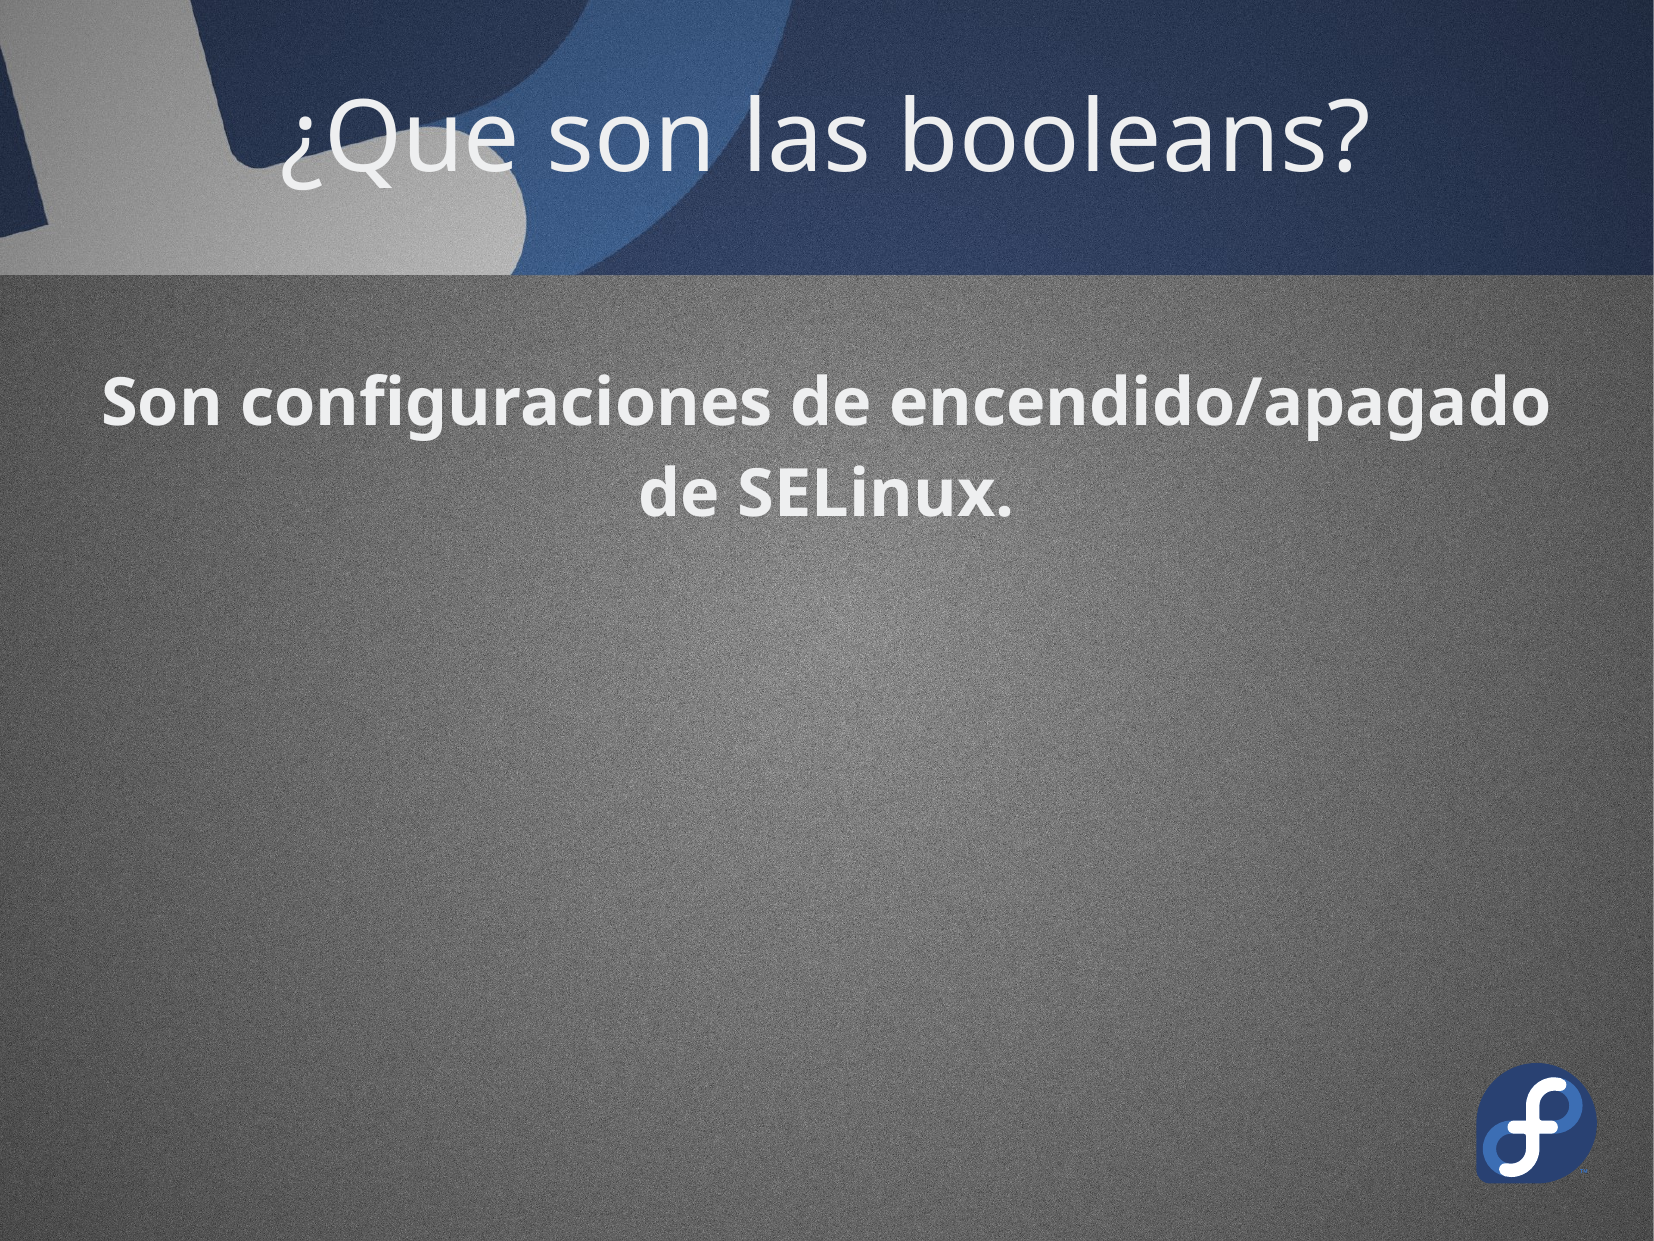

# ¿Que son las booleans?
Son configuraciones de encendido/apagado de SELinux.